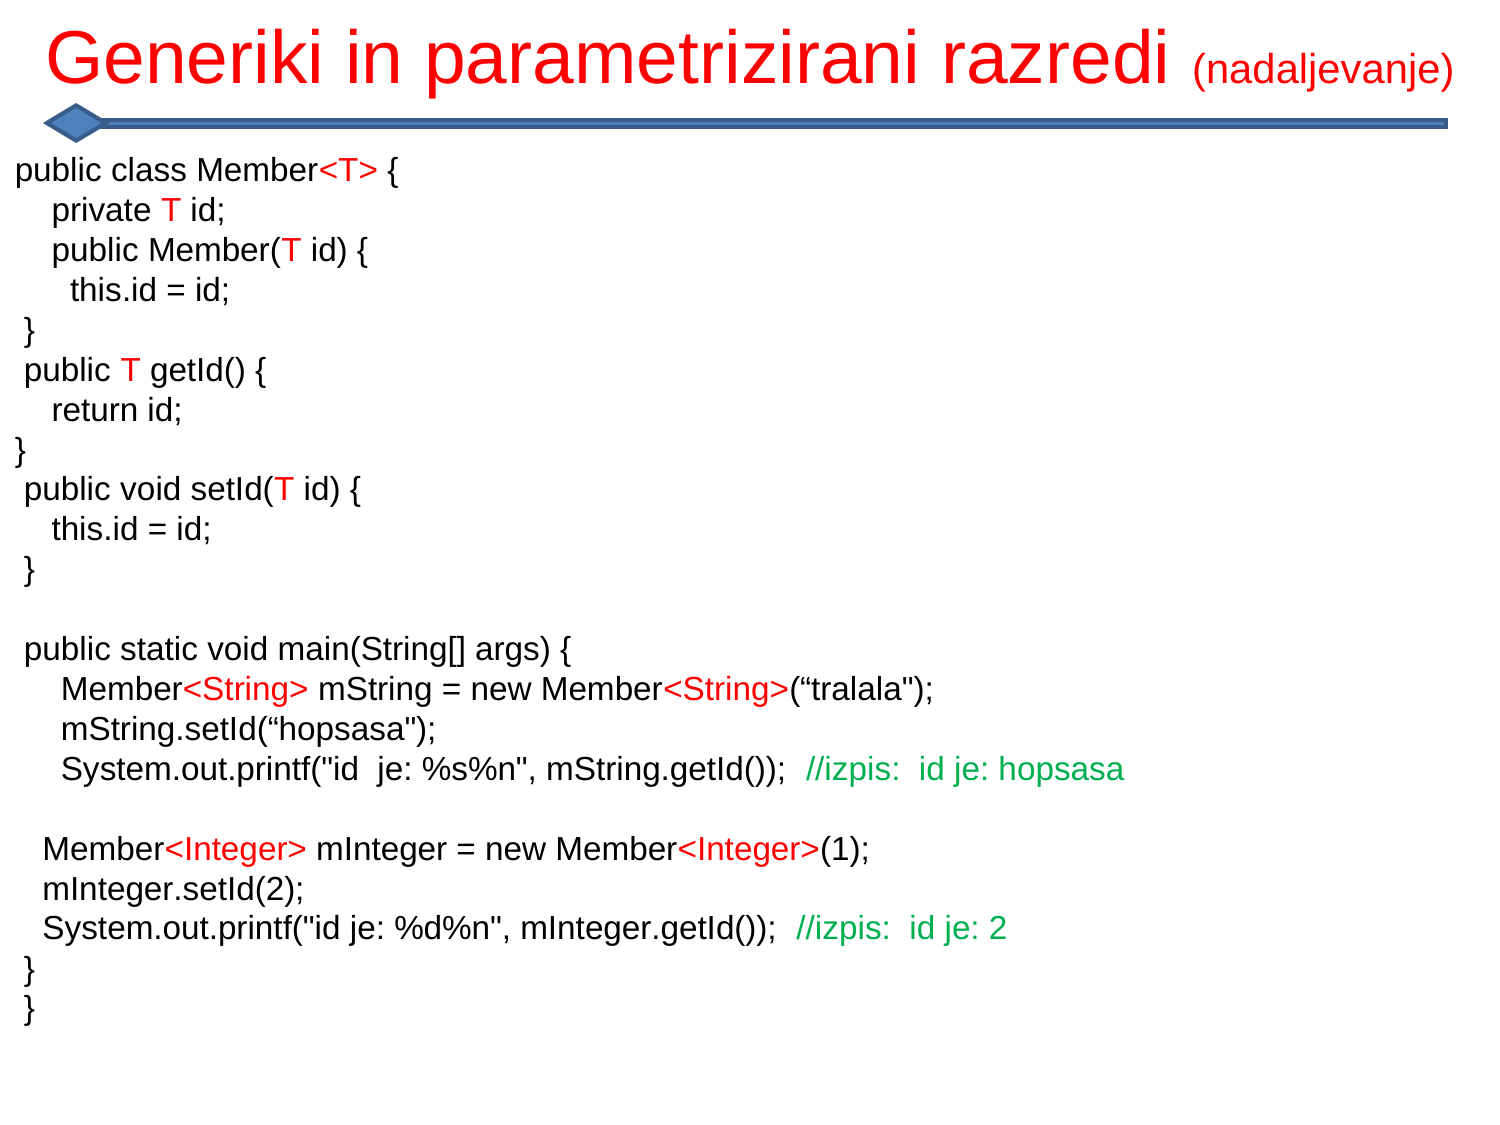

# Generiki in parametrizirani razredi (nadaljevanje)
public class Member<T> {
 private T id;
 public Member(T id) {
 this.id = id;
 }
 public T getId() {
 return id;
}
 public void setId(T id) {
 this.id = id;
 }
 public static void main(String[] args) {
 Member<String> mString = new Member<String>(“tralala");
 mString.setId(“hopsasa");
 System.out.printf("id je: %s%n", mString.getId()); //izpis: id je: hopsasa
 Member<Integer> mInteger = new Member<Integer>(1);
 mInteger.setId(2);
 System.out.printf("id je: %d%n", mInteger.getId()); //izpis: id je: 2
 }
 }